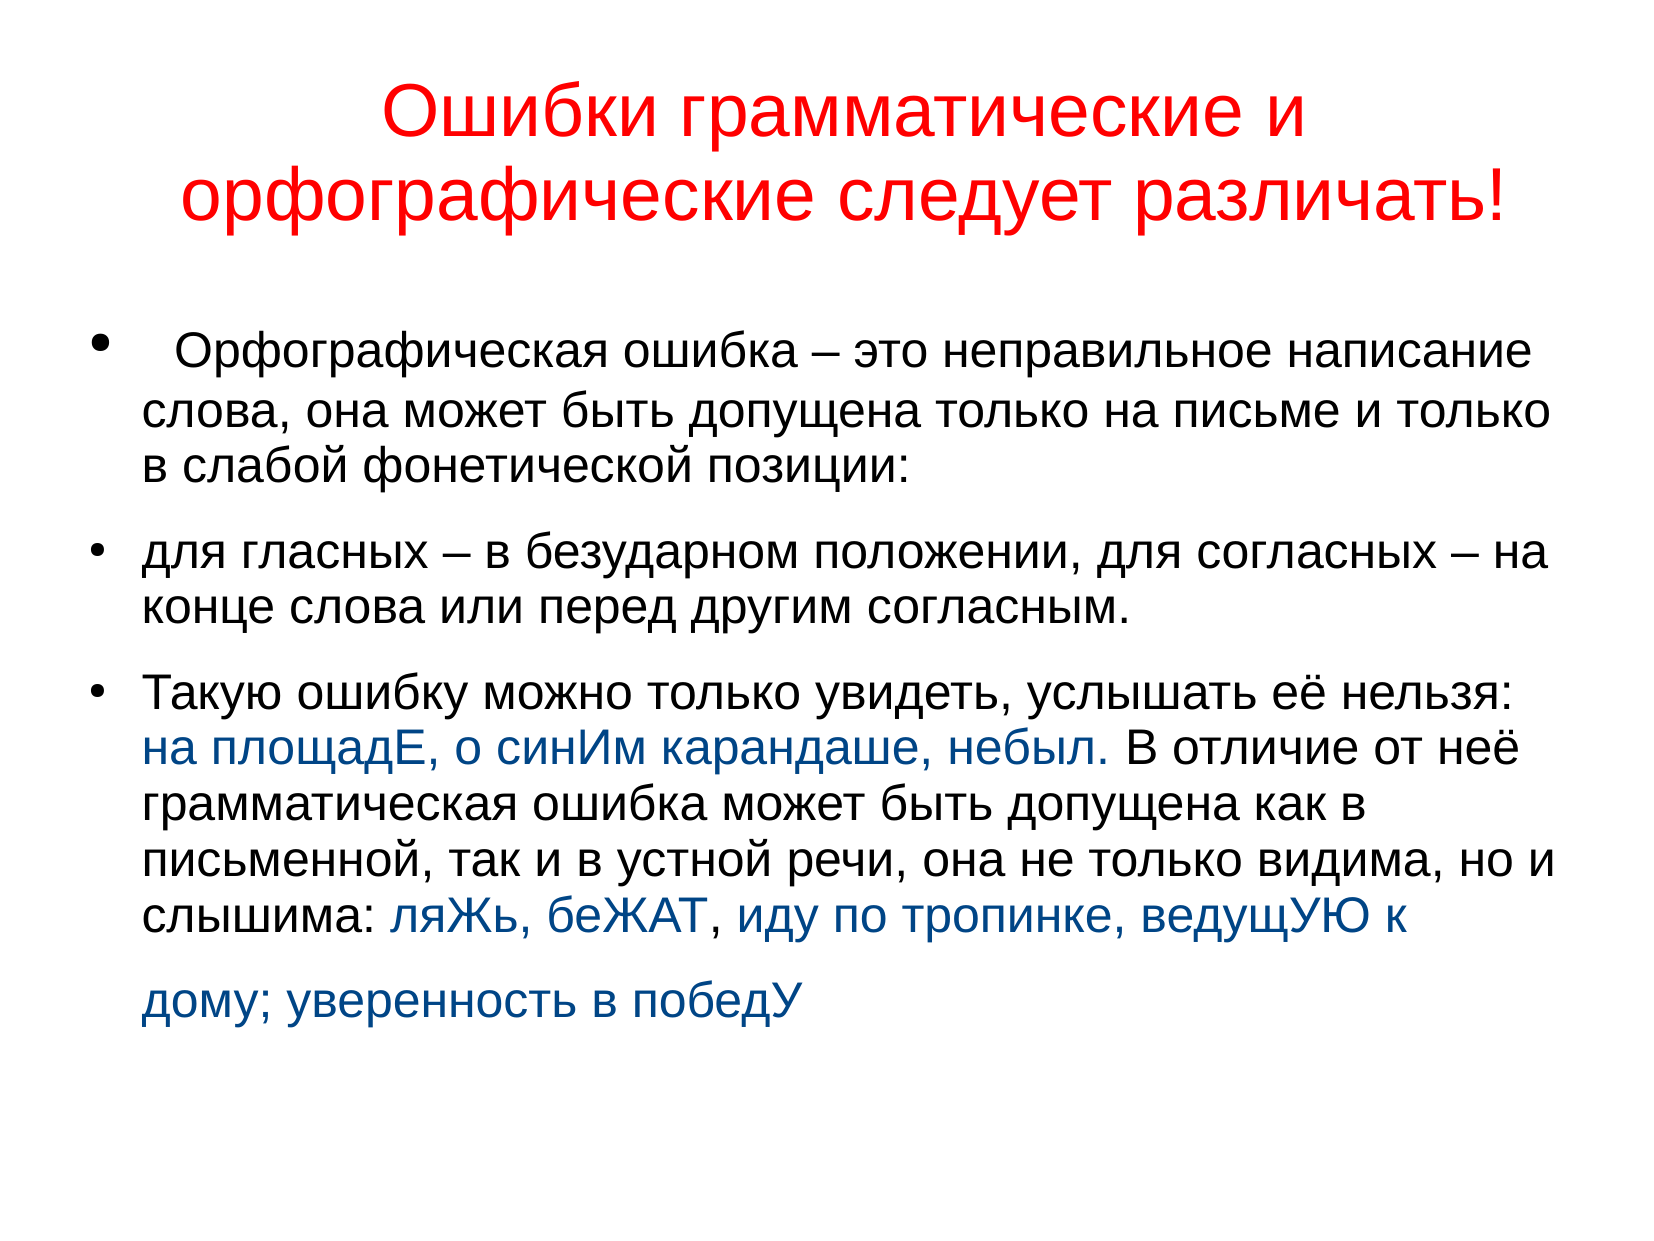

# Ошибки грамматические и орфографические следует различать!
 Орфографическая ошибка – это неправильное написание слова, она может быть допущена только на письме и только в слабой фонетической позиции:
для гласных – в безударном положении, для согласных – на конце слова или перед другим согласным.
Такую ошибку можно только увидеть, услышать её нельзя: на площадЕ, о синИм карандаше, небыл. В отличие от неё грамматическая ошибка может быть допущена как в письменной, так и в устной речи, она не только видима, но и слышима: ляЖь, беЖАТ, иду по тропинке, ведущУЮ к
дому; уверенность в победУ